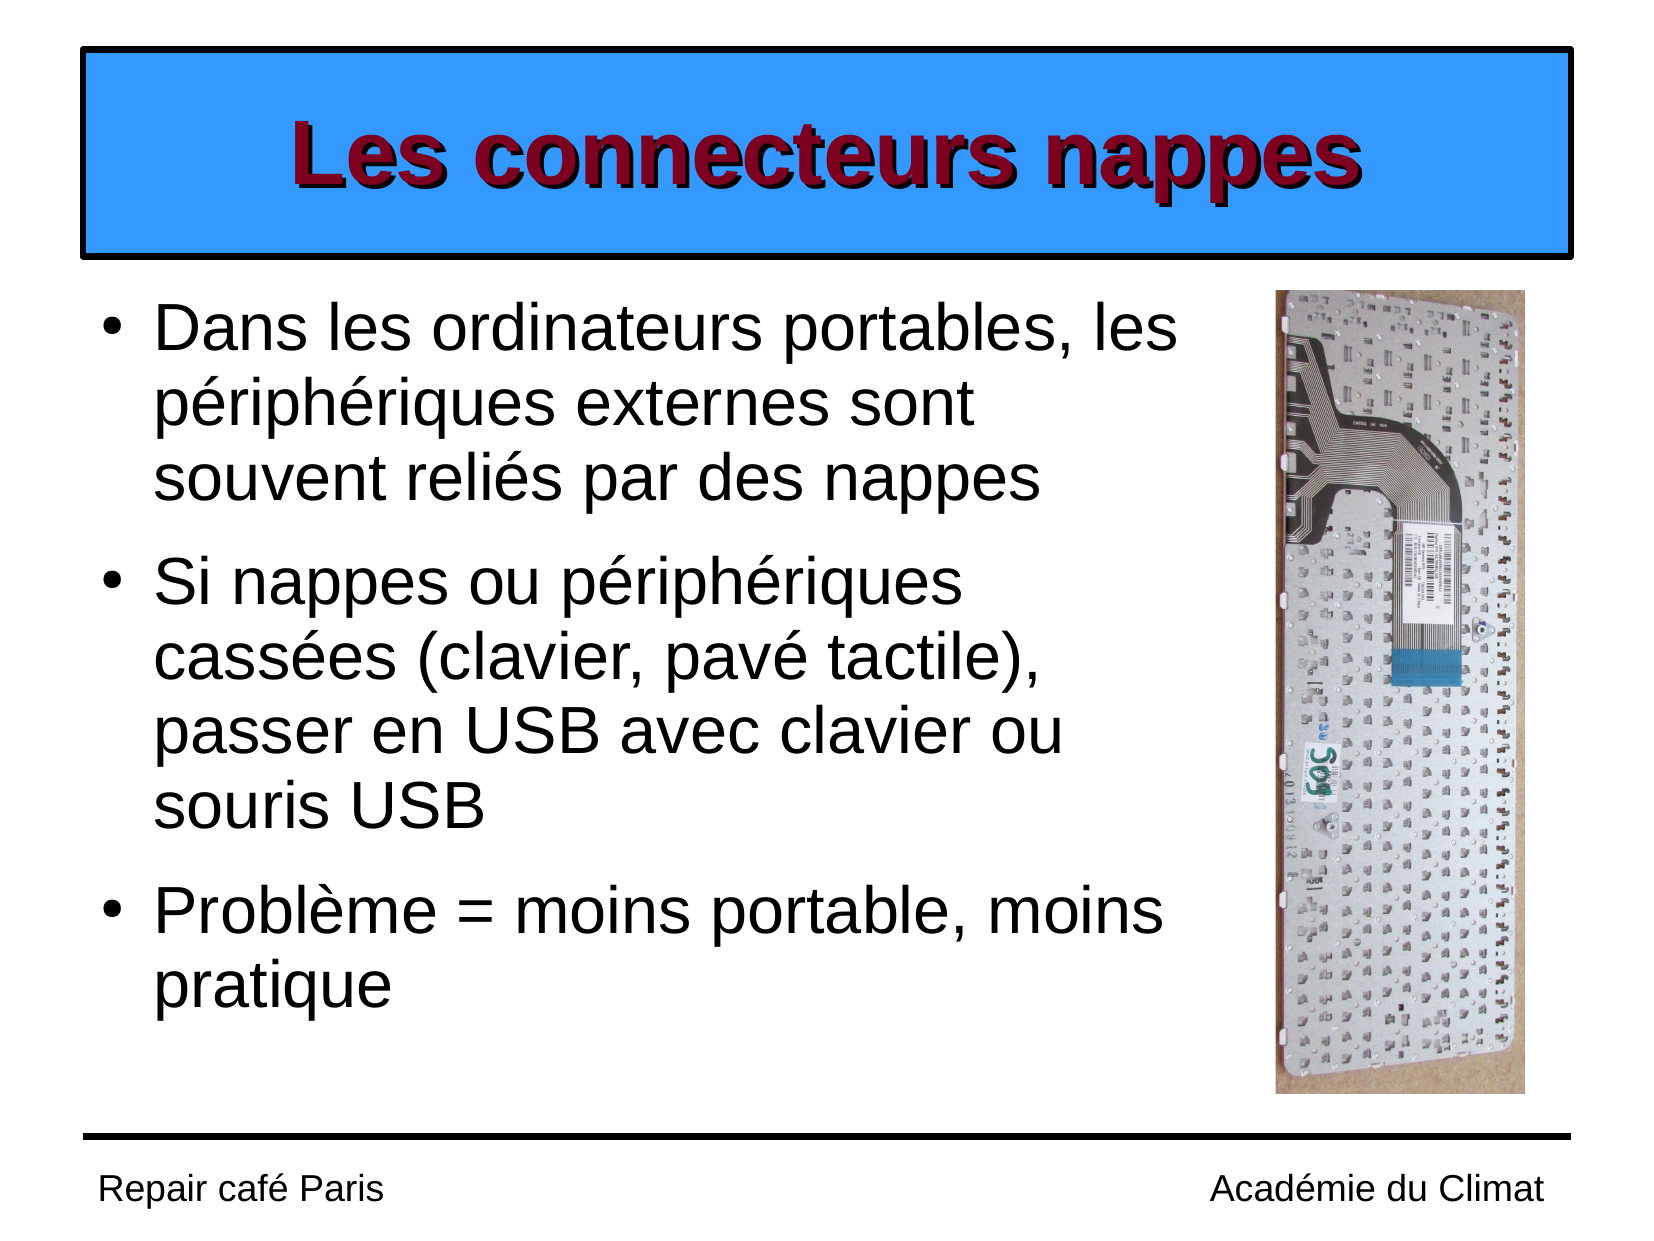

# Les connecteurs nappes
Dans les ordinateurs portables, les périphériques externes sont souvent reliés par des nappes
Si nappes ou périphériques cassées (clavier, pavé tactile), passer en USB avec clavier ou souris USB
Problème = moins portable, moins pratique
Repair café Paris	Académie du Climat